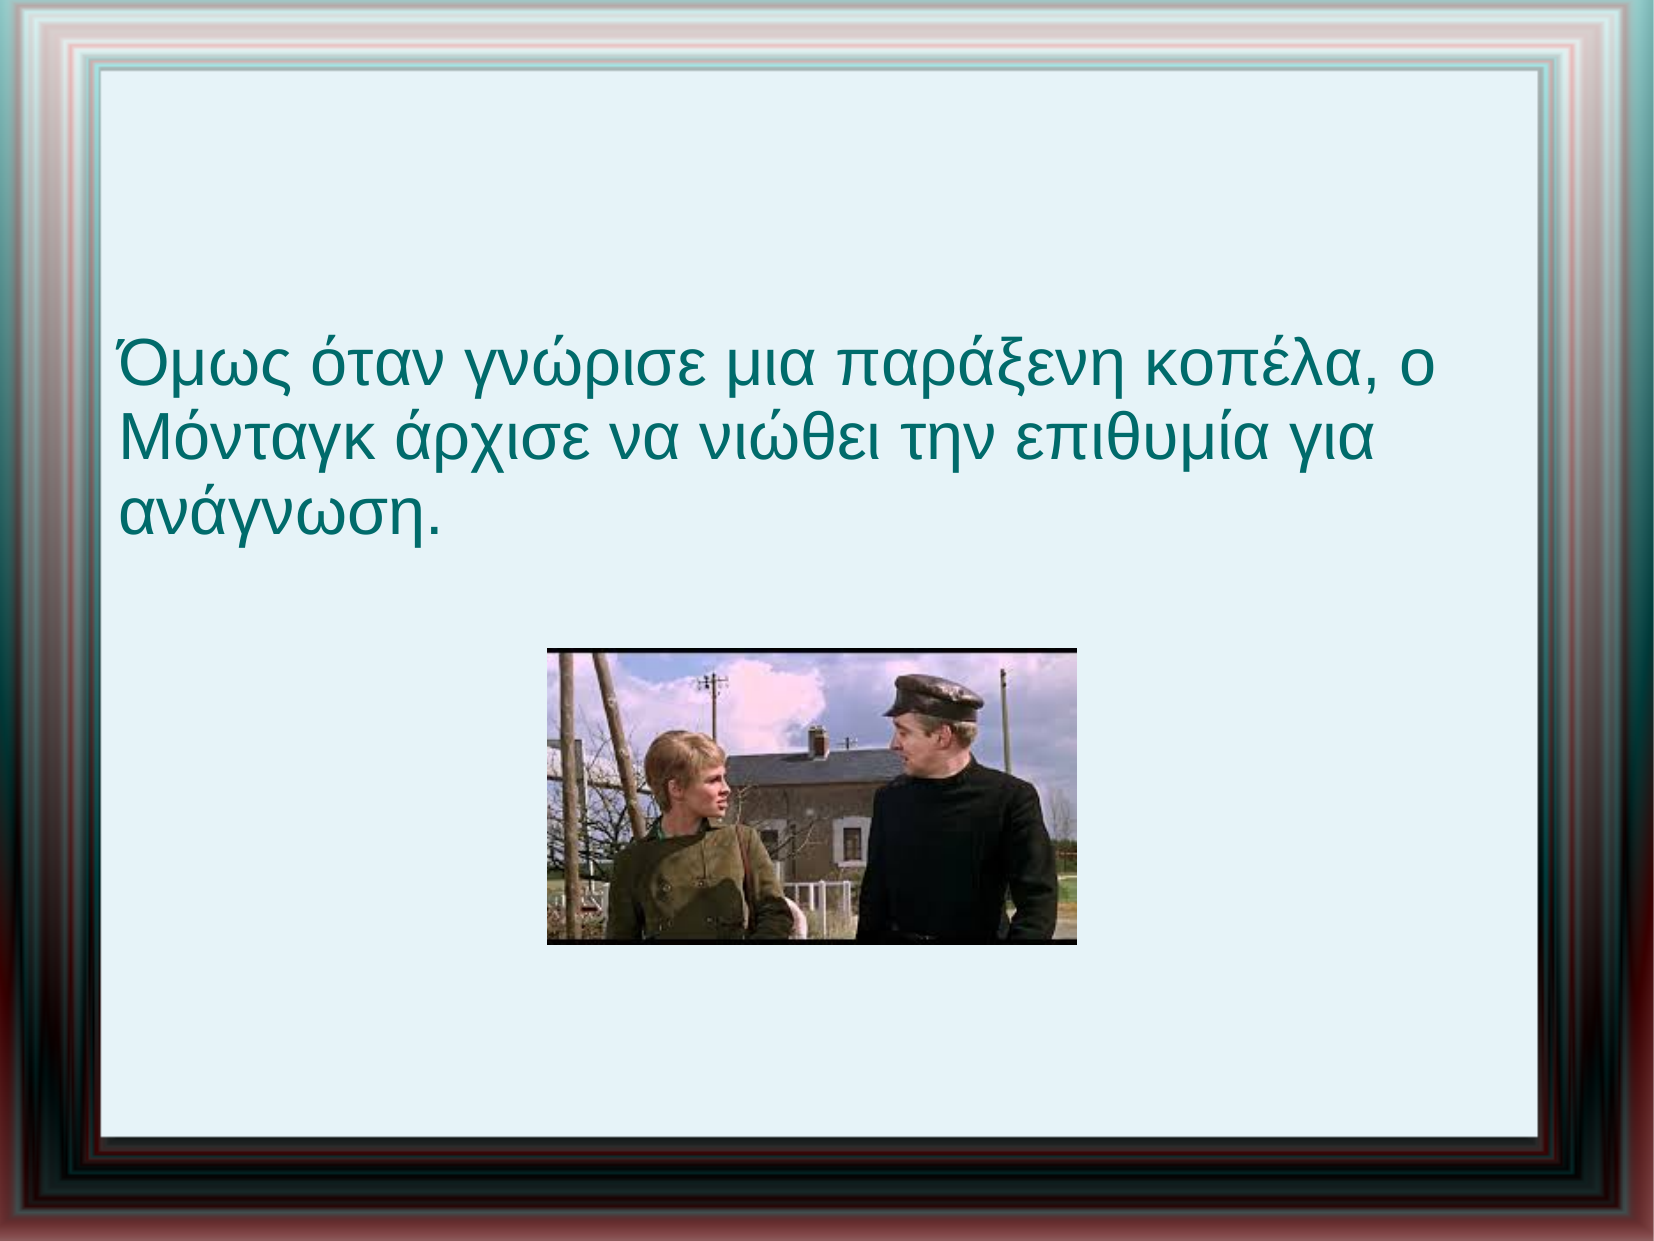

#
Όμως όταν γνώρισε μια παράξενη κοπέλα, ο Μόνταγκ άρχισε να νιώθει την επιθυμία για ανάγνωση.